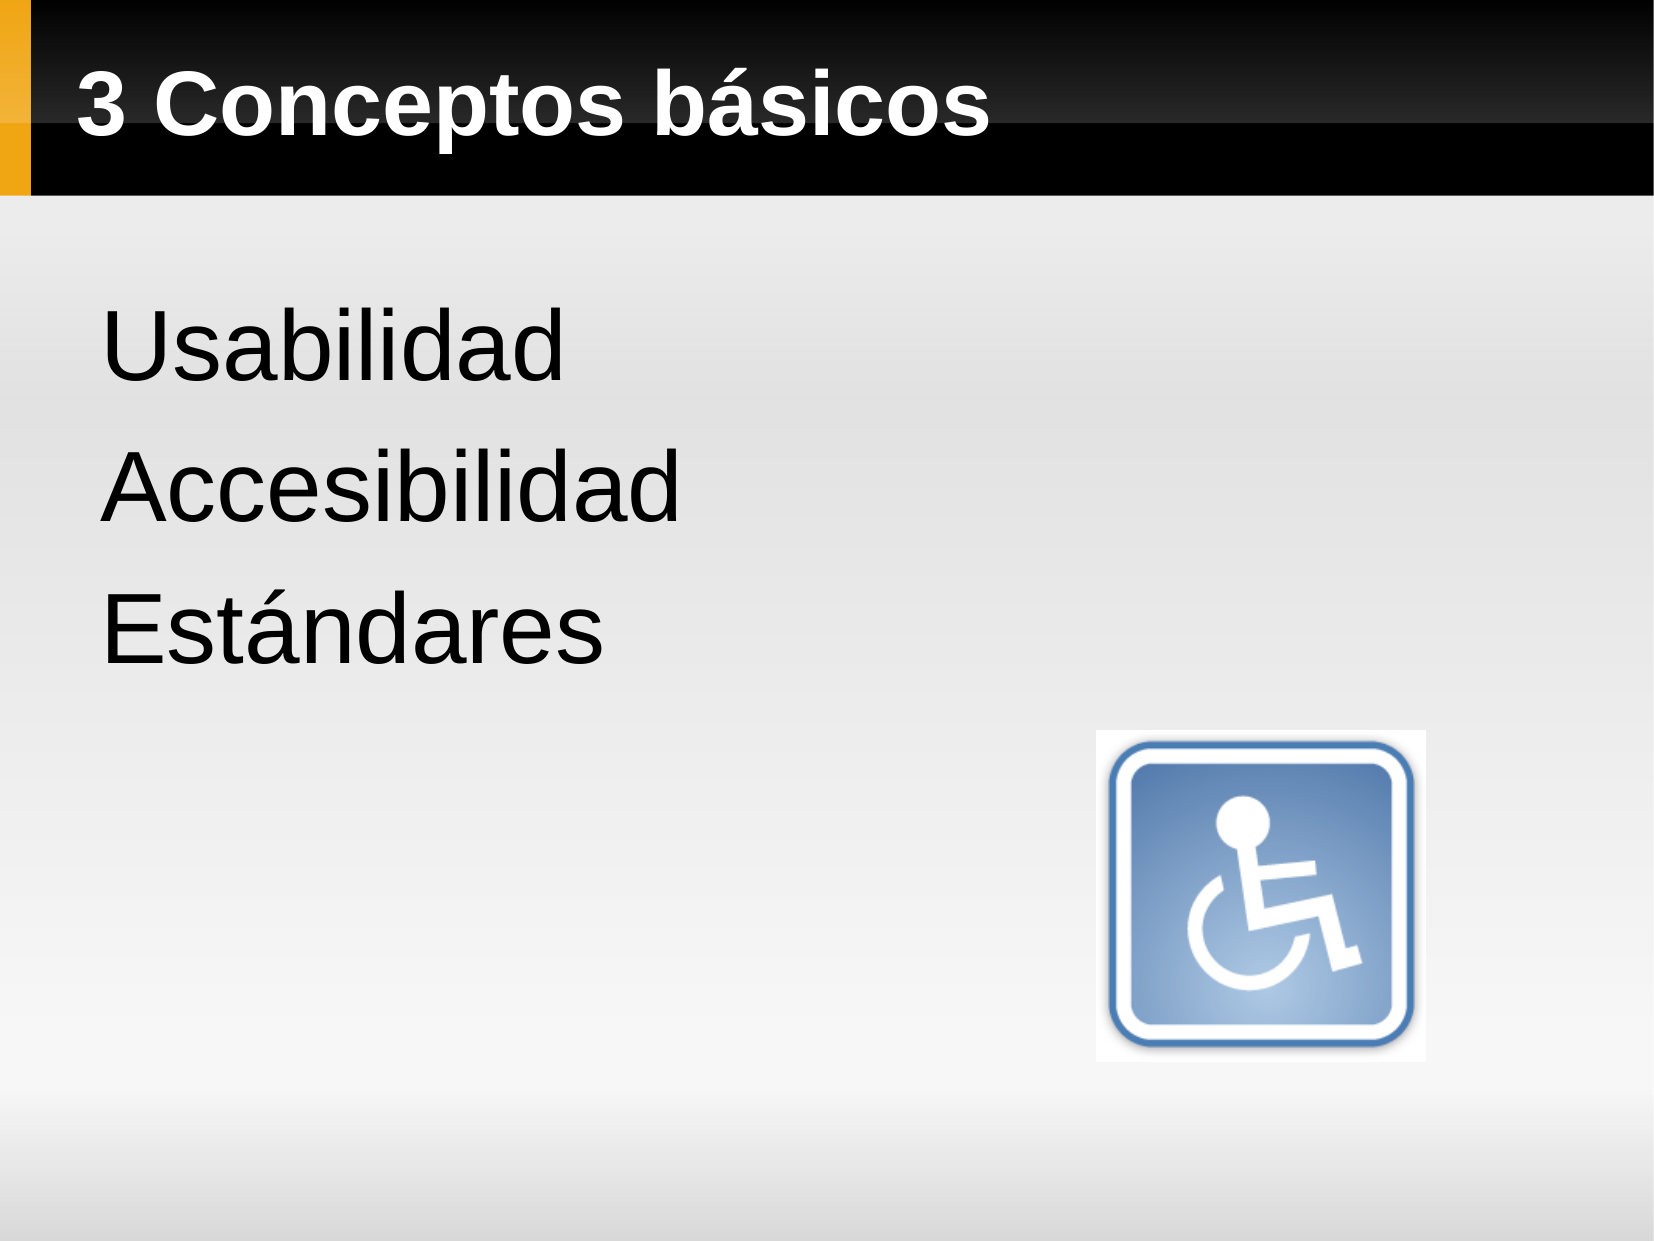

# 3 Conceptos básicos
Usabilidad
Accesibilidad
Estándares